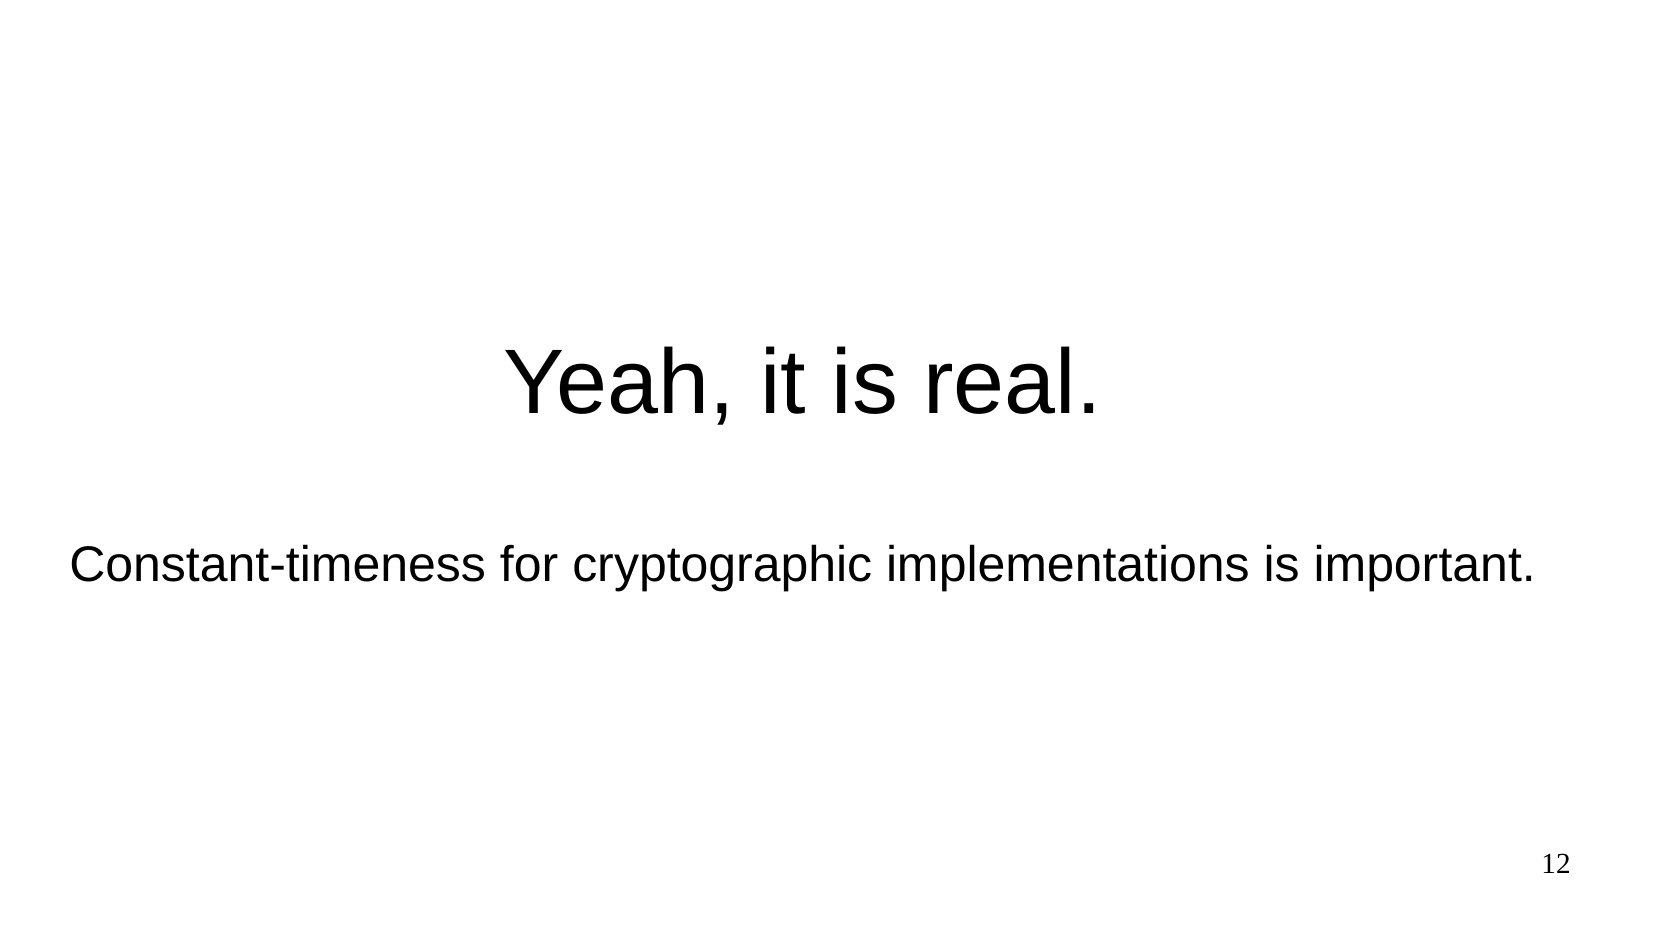

# Yeah, it is real. Constant-timeness for cryptographic implementations is important.
12